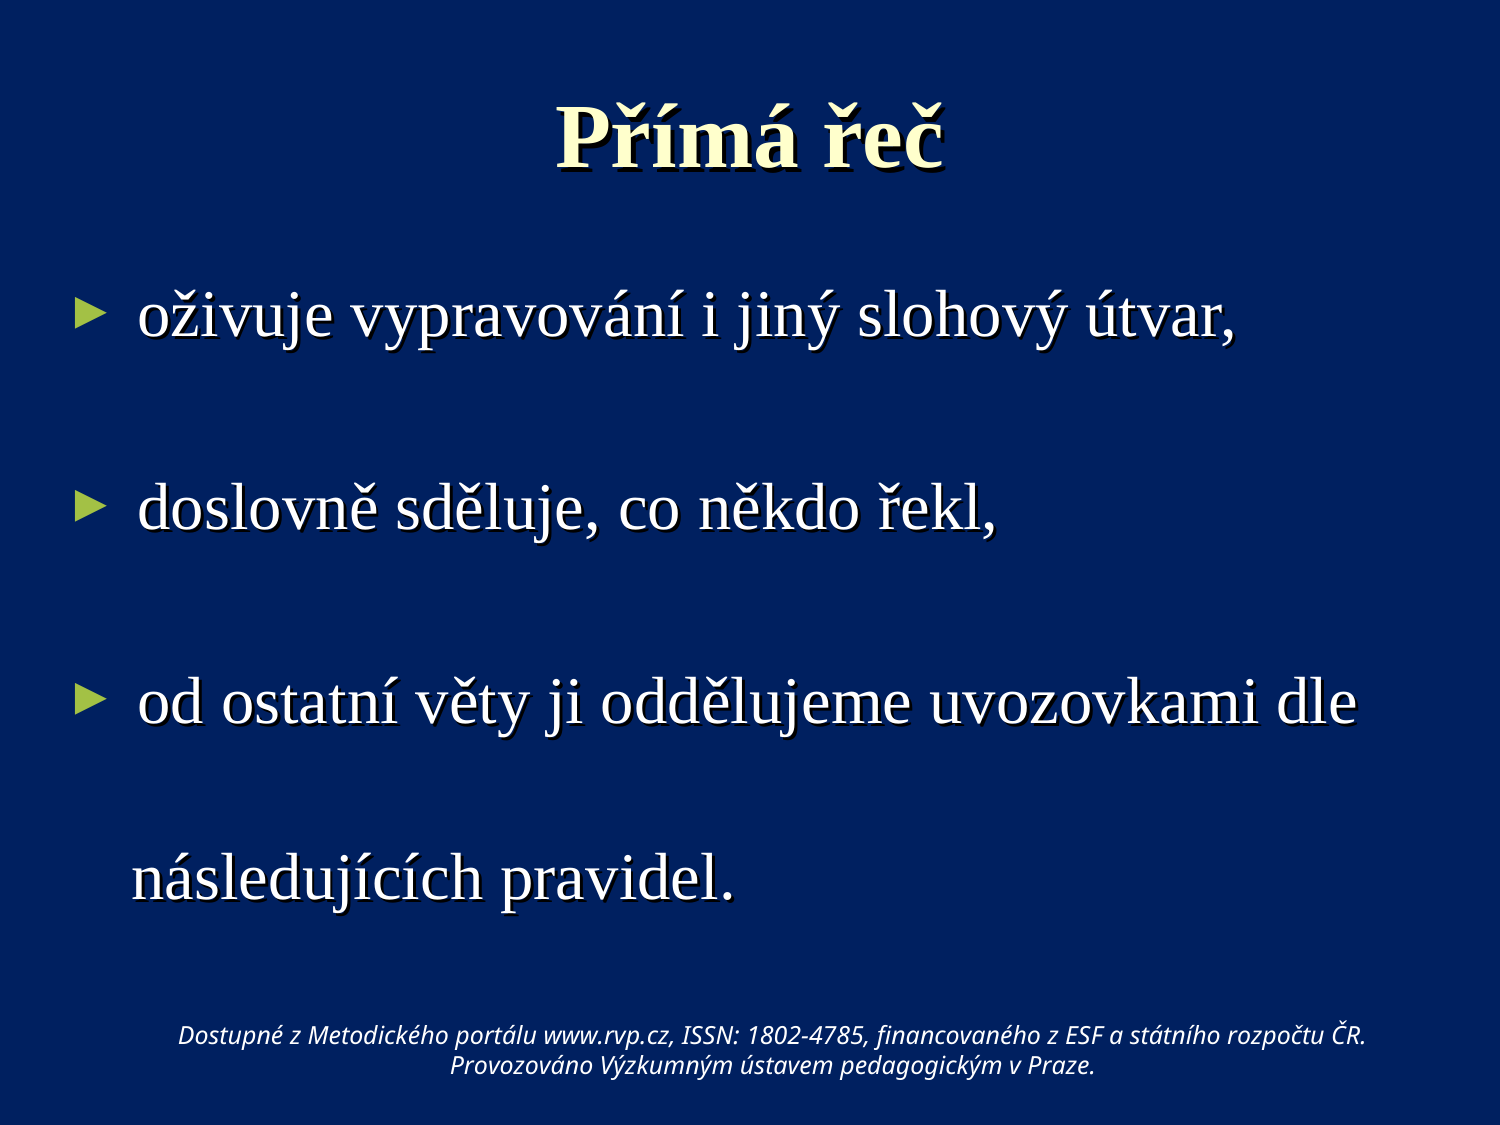

# Přímá řeč
 oživuje vypravování i jiný slohový útvar,
 doslovně sděluje, co někdo řekl,
 od ostatní věty ji oddělujeme uvozovkami dle
 následujících pravidel.
Dostupné z Metodického portálu www.rvp.cz, ISSN: 1802-4785, financovaného z ESF a státního rozpočtu ČR. Provozováno Výzkumným ústavem pedagogickým v Praze.